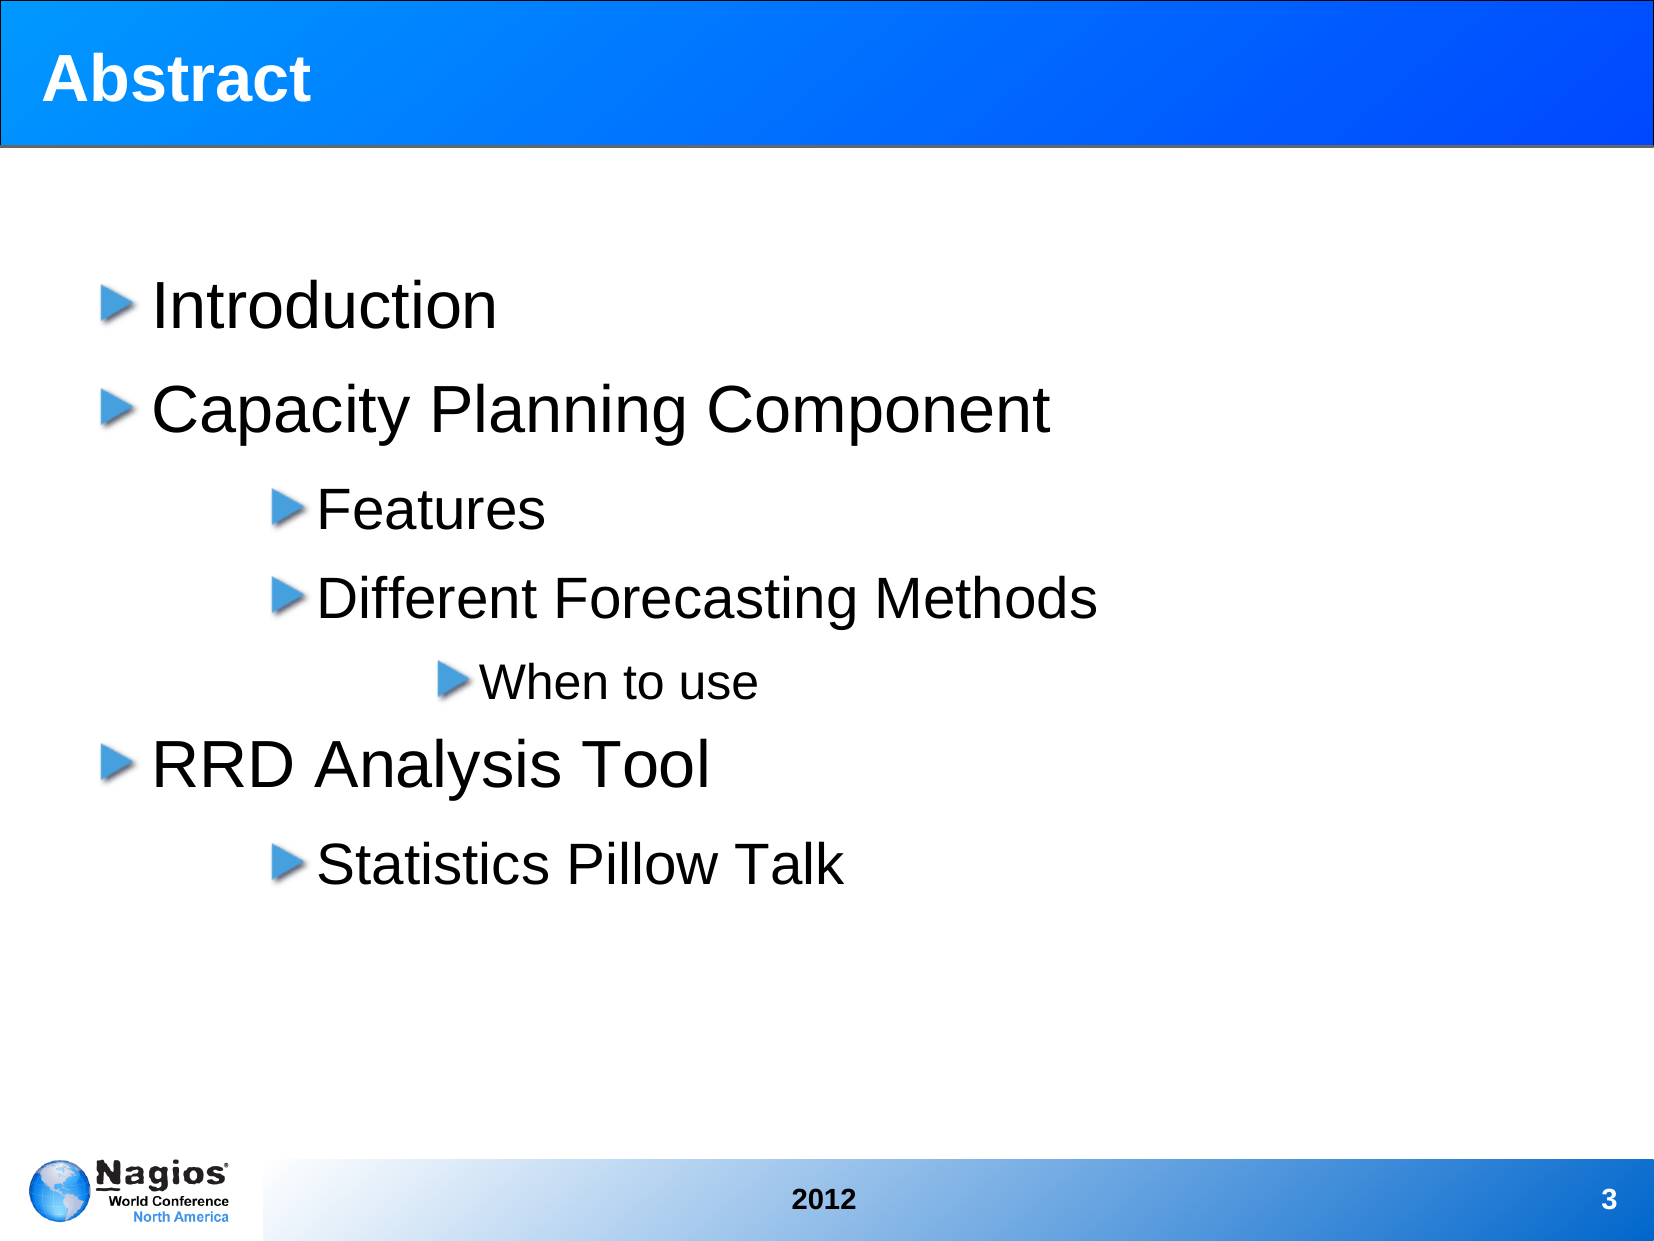

# Abstract
Introduction
Capacity Planning Component
Features
Different Forecasting Methods
When to use
RRD Analysis Tool
Statistics Pillow Talk
2011
3